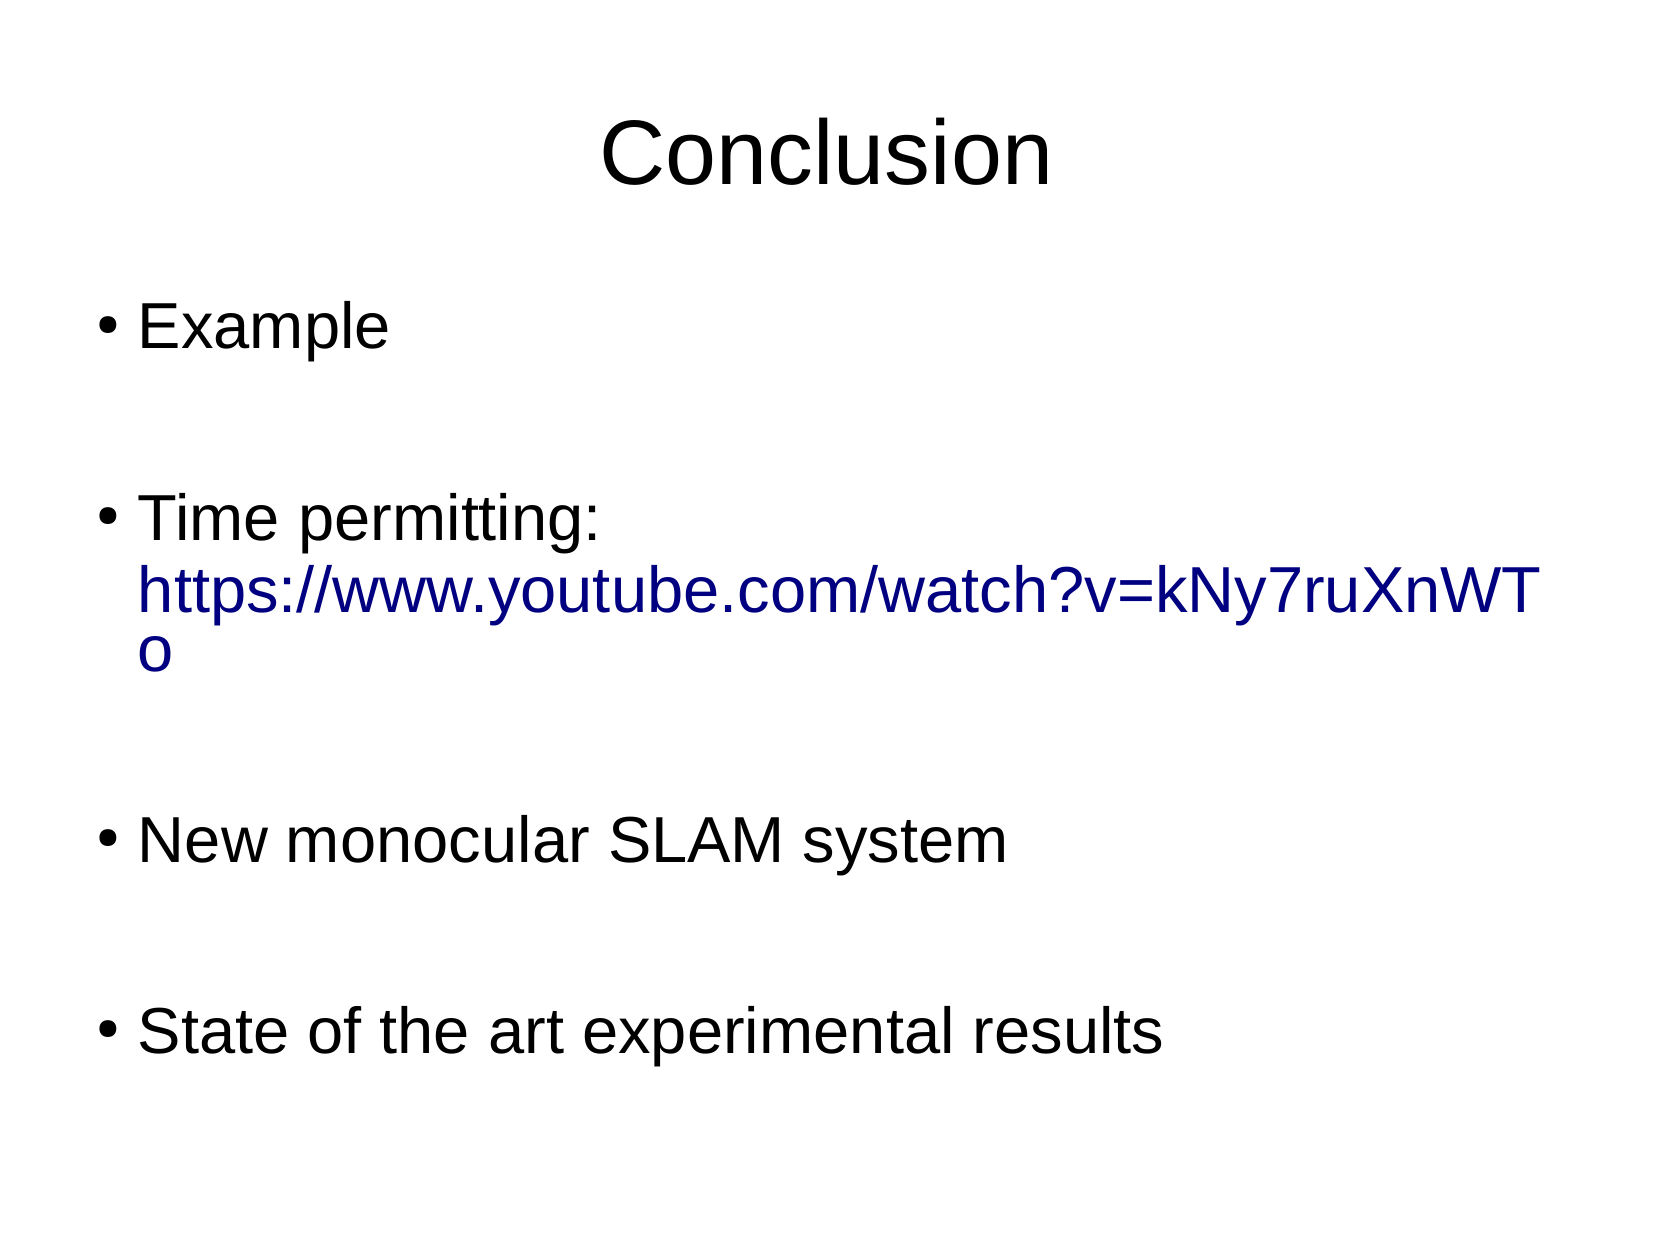

# Conclusion
Example
Time permitting: https://www.youtube.com/watch?v=kNy7ruXnWTo
New monocular SLAM system
State of the art experimental results